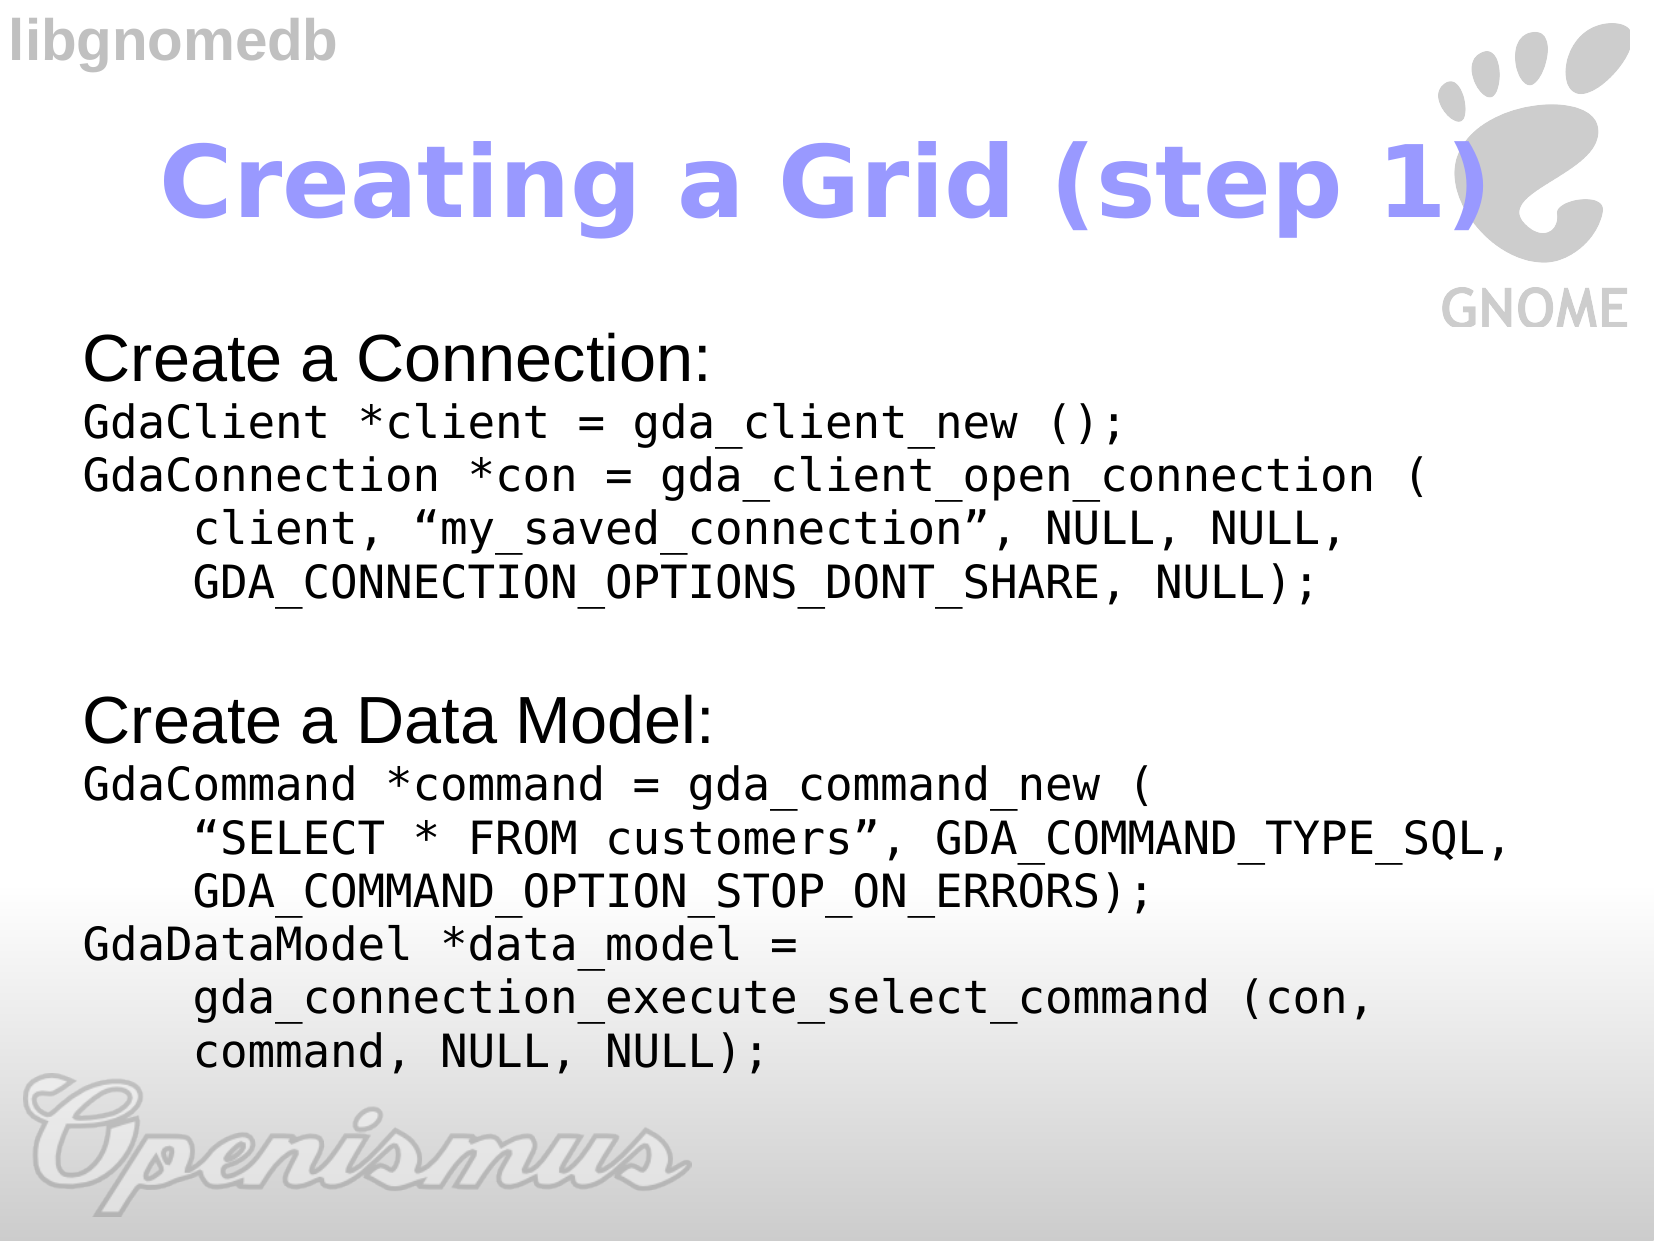

# Creating a Grid (step 1)
Create a Connection:
GdaClient *client = gda_client_new ();
GdaConnection *con = gda_client_open_connection (
 client, “my_saved_connection”, NULL, NULL,
 GDA_CONNECTION_OPTIONS_DONT_SHARE, NULL);
Create a Data Model:
GdaCommand *command = gda_command_new (
 “SELECT * FROM customers”, GDA_COMMAND_TYPE_SQL,
 GDA_COMMAND_OPTION_STOP_ON_ERRORS);
GdaDataModel *data_model =
 gda_connection_execute_select_command (con,
 command, NULL, NULL);